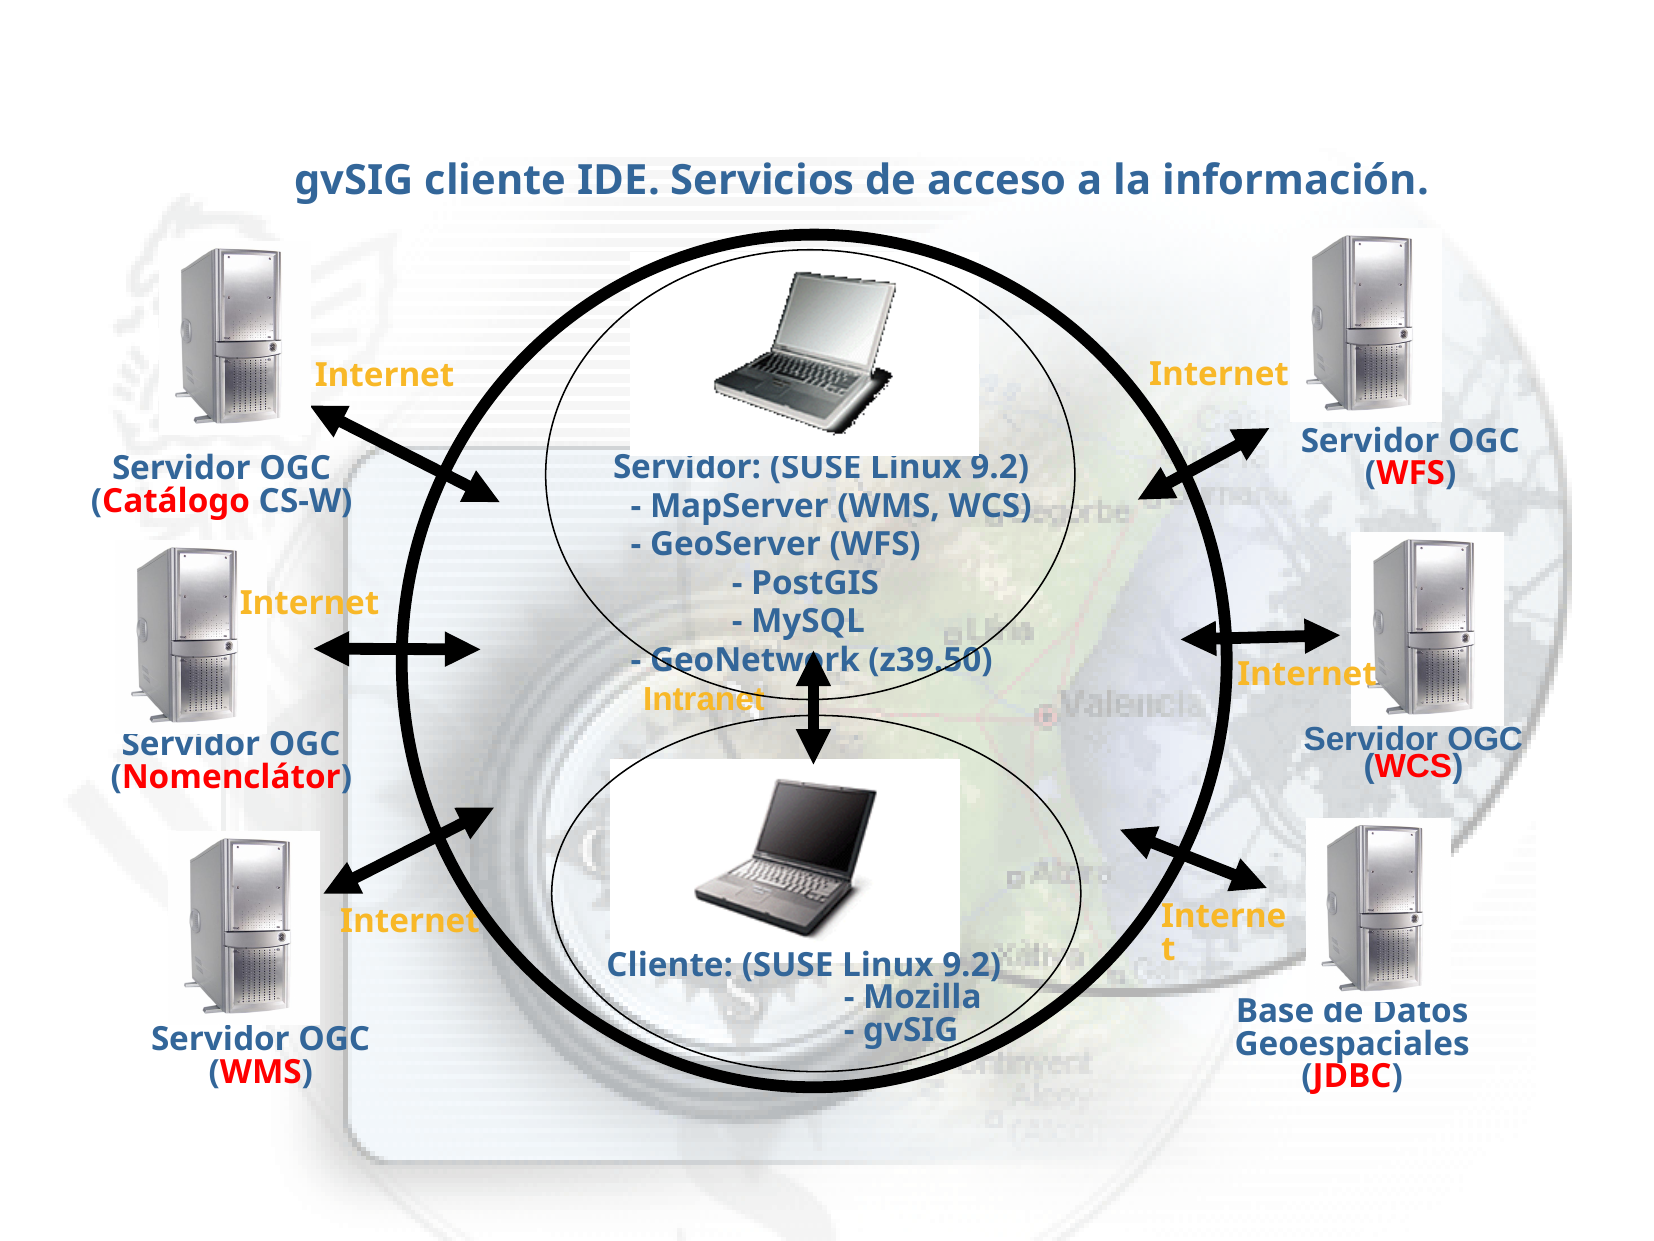

gvSIG cliente IDE. Servicios de acceso a la información.
Internet
Internet
Servidor OGC (WFS)
Servidor: (SUSE Linux 9.2)
 - MapServer (WMS, WCS)
 - GeoServer (WFS)
	- PostGIS
	- MySQL
 - GeoNetwork (z39.50)
Servidor OGC (Catálogo CS-W)
Internet
Internet
Intranet
Servidor OGC (Nomenclátor)
Servidor OGC (WCS)
Internet
Internet
Cliente: (SUSE Linux 9.2)
		- Mozilla
		- gvSIG
Base de Datos Geoespaciales (JDBC)
Servidor OGC (WMS)